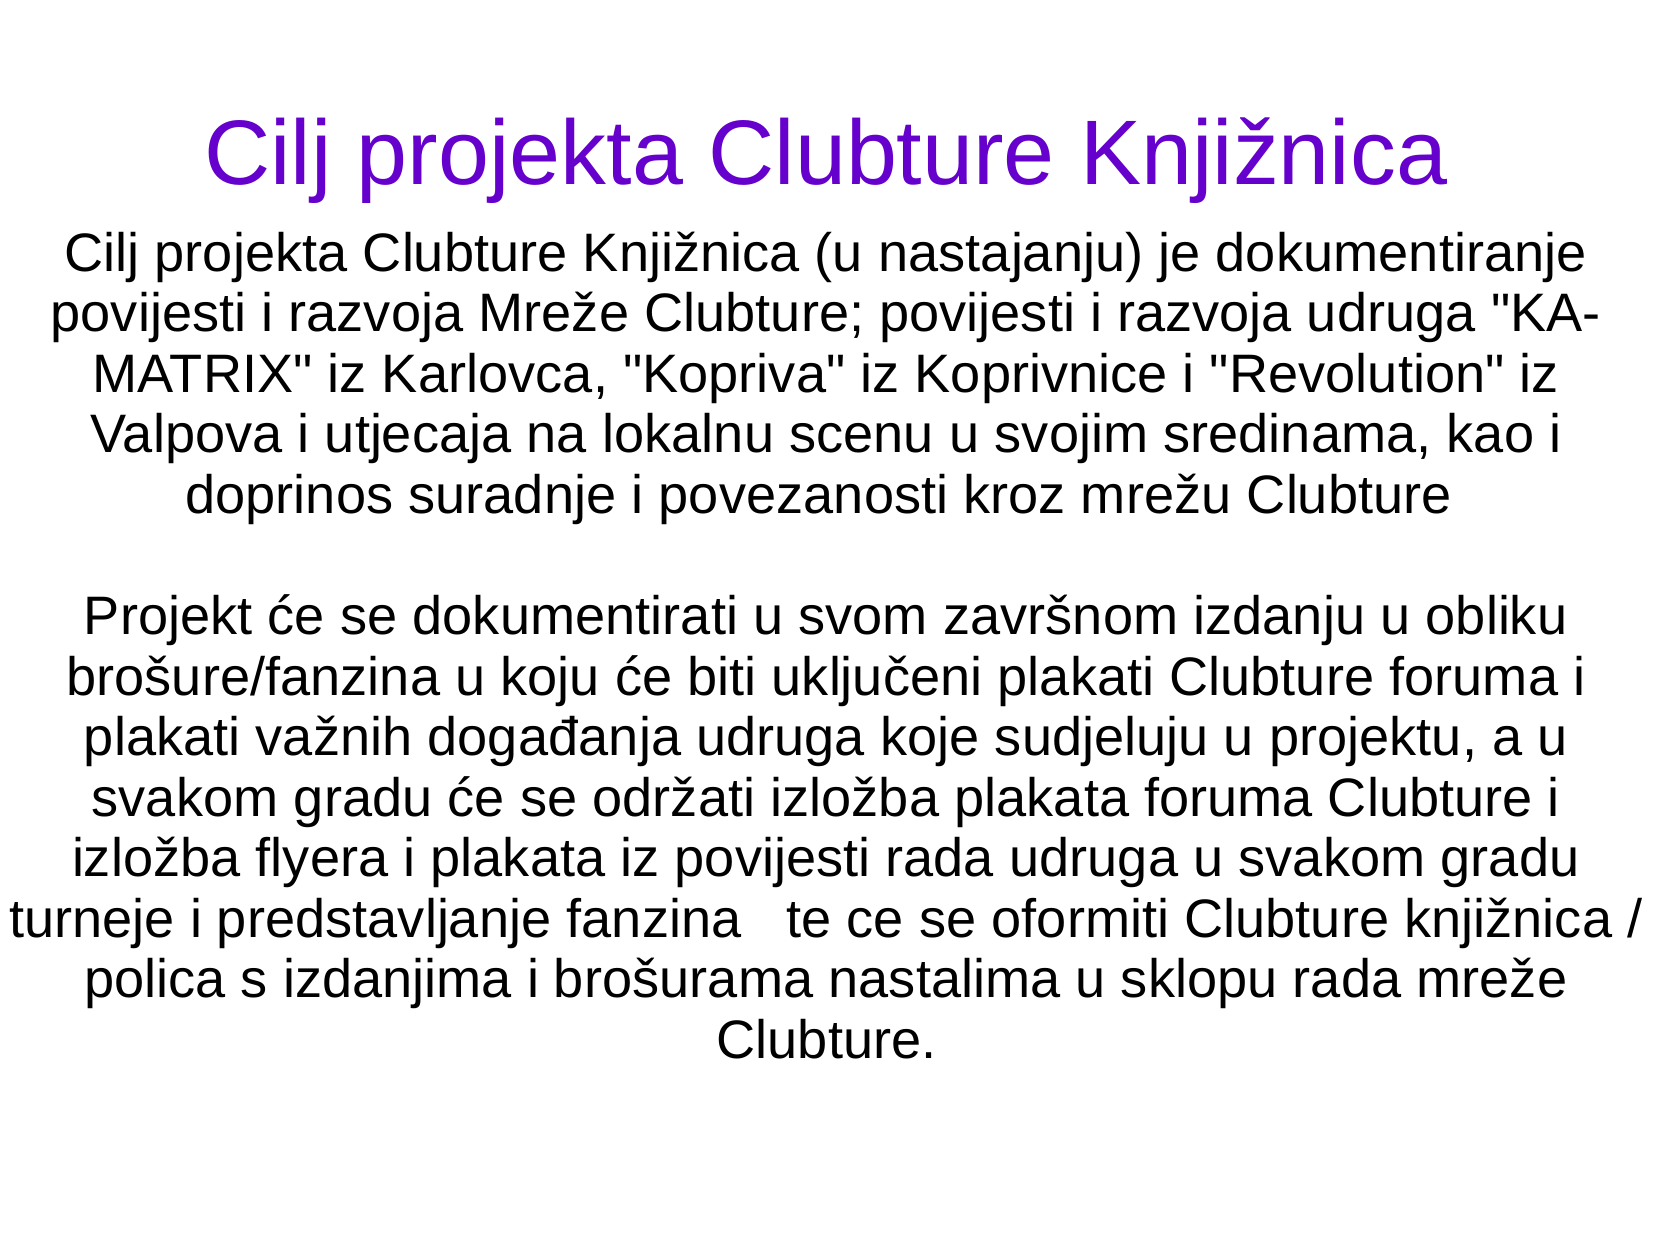

# Cilj projekta Clubture Knjižnica
Cilj projekta Clubture Knjižnica (u nastajanju) je dokumentiranje povijesti i razvoja Mreže Clubture; povijesti i razvoja udruga "KA-MATRIX" iz Karlovca, "Kopriva" iz Koprivnice i "Revolution" iz Valpova i utjecaja na lokalnu scenu u svojim sredinama, kao i doprinos suradnje i povezanosti kroz mrežu Clubture
Projekt će se dokumentirati u svom završnom izdanju u obliku brošure/fanzina u koju će biti uključeni plakati Clubture foruma i plakati važnih događanja udruga koje sudjeluju u projektu, a u svakom gradu će se održati izložba plakata foruma Clubture i izložba flyera i plakata iz povijesti rada udruga u svakom gradu turneje i predstavljanje fanzina te ce se oformiti Clubture knjižnica / polica s izdanjima i brošurama nastalima u sklopu rada mreže Clubture.